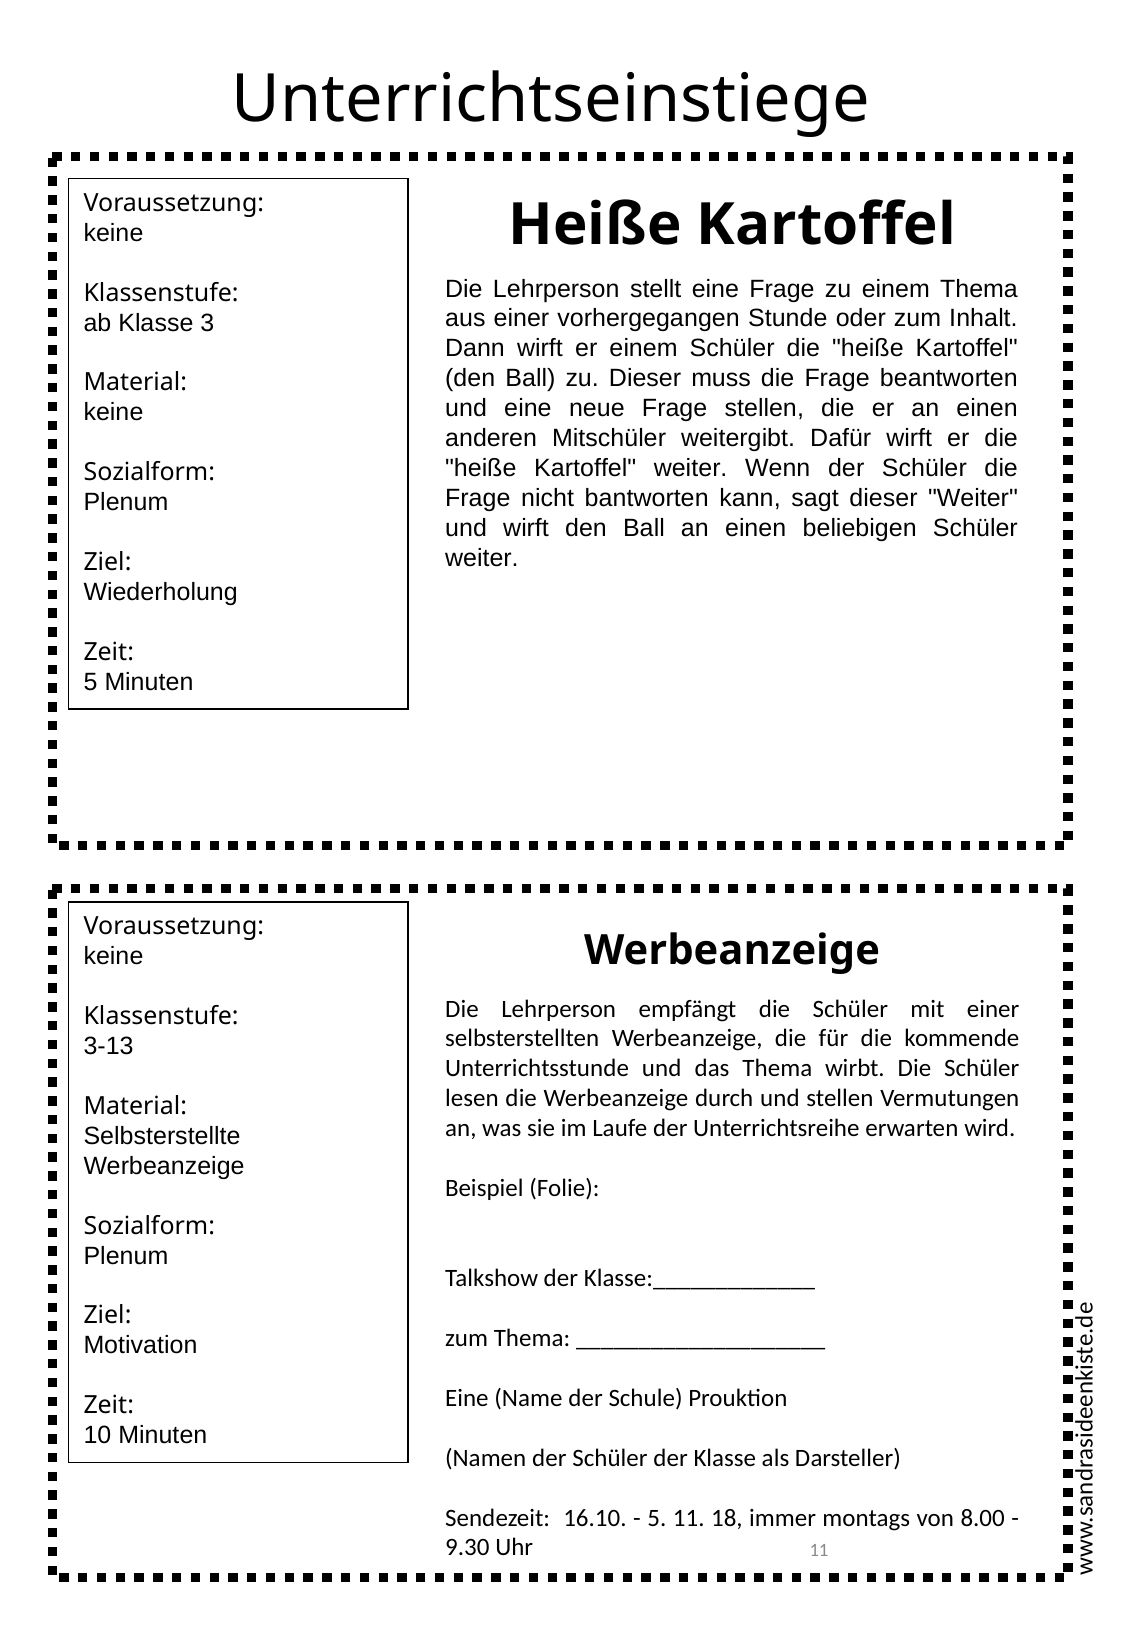

Unterrichtseinstiege
Voraussetzung:
keine
Klassenstufe:
ab Klasse 3
Material:
keine
Sozialform:
Plenum
Ziel:
Wiederholung
Zeit:
5 Minuten
Heiße Kartoffel
Die Lehrperson stellt eine Frage zu einem Thema aus einer vorhergegangen Stunde oder zum Inhalt. Dann wirft er einem Schüler die "heiße Kartoffel" (den Ball) zu. Dieser muss die Frage beantworten und eine neue Frage stellen, die er an einen anderen Mitschüler weitergibt. Dafür wirft er die "heiße Kartoffel" weiter. Wenn der Schüler die Frage nicht bantworten kann, sagt dieser "Weiter" und wirft den Ball an einen beliebigen Schüler weiter.
Voraussetzung:
keine
Klassenstufe:
3-13
Material:
Selbsterstellte Werbeanzeige
Sozialform:
Plenum
Ziel:
Motivation
Zeit:
10 Minuten
Werbeanzeige
Die Lehrperson empfängt die Schüler mit einer selbsterstellten Werbeanzeige, die für die kommende Unterrichtsstunde und das Thema wirbt. Die Schüler lesen die Werbeanzeige durch und stellen Vermutungen an, was sie im Laufe der Unterrichtsreihe erwarten wird.
Beispiel (Folie):
Talkshow der Klasse:_____________
zum Thema: ____________________
Eine (Name der Schule) Prouktion
(Namen der Schüler der Klasse als Darsteller)
Sendezeit: 16.10. - 5. 11. 18, immer montags von 8.00 - 9.30 Uhr
www.sandrasideenkiste.de